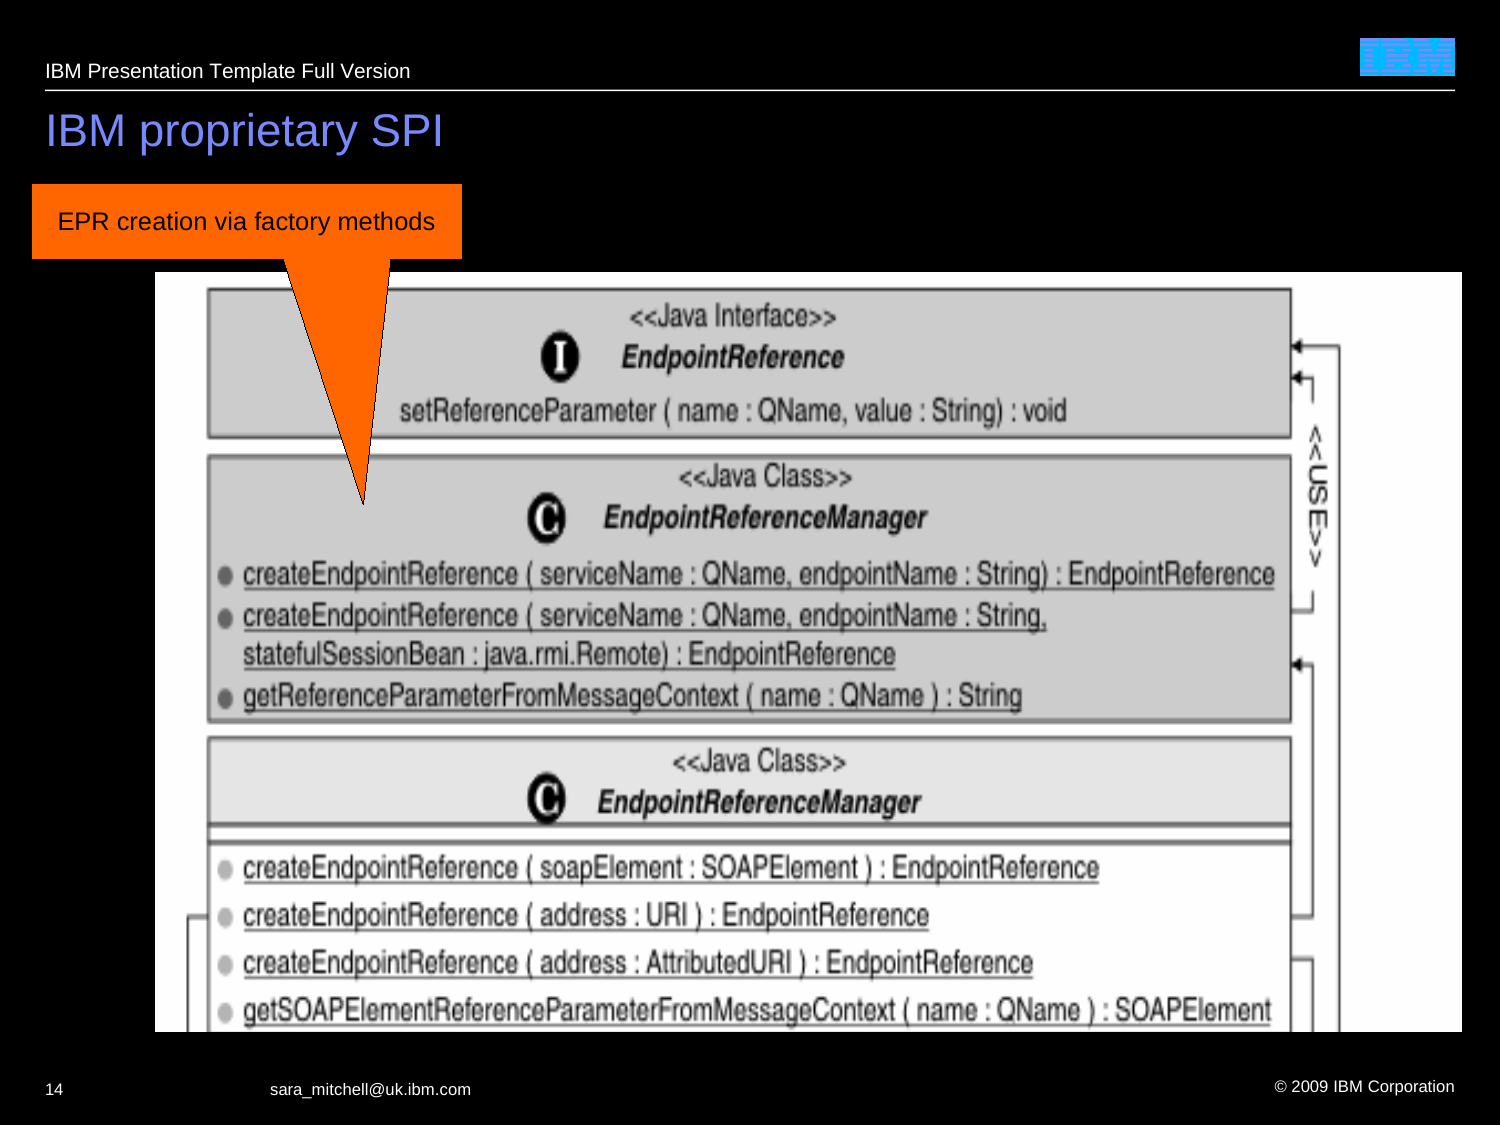

IBM Presentation Template Full Version
# IBM proprietary SPI
EPR creation via factory methods
14